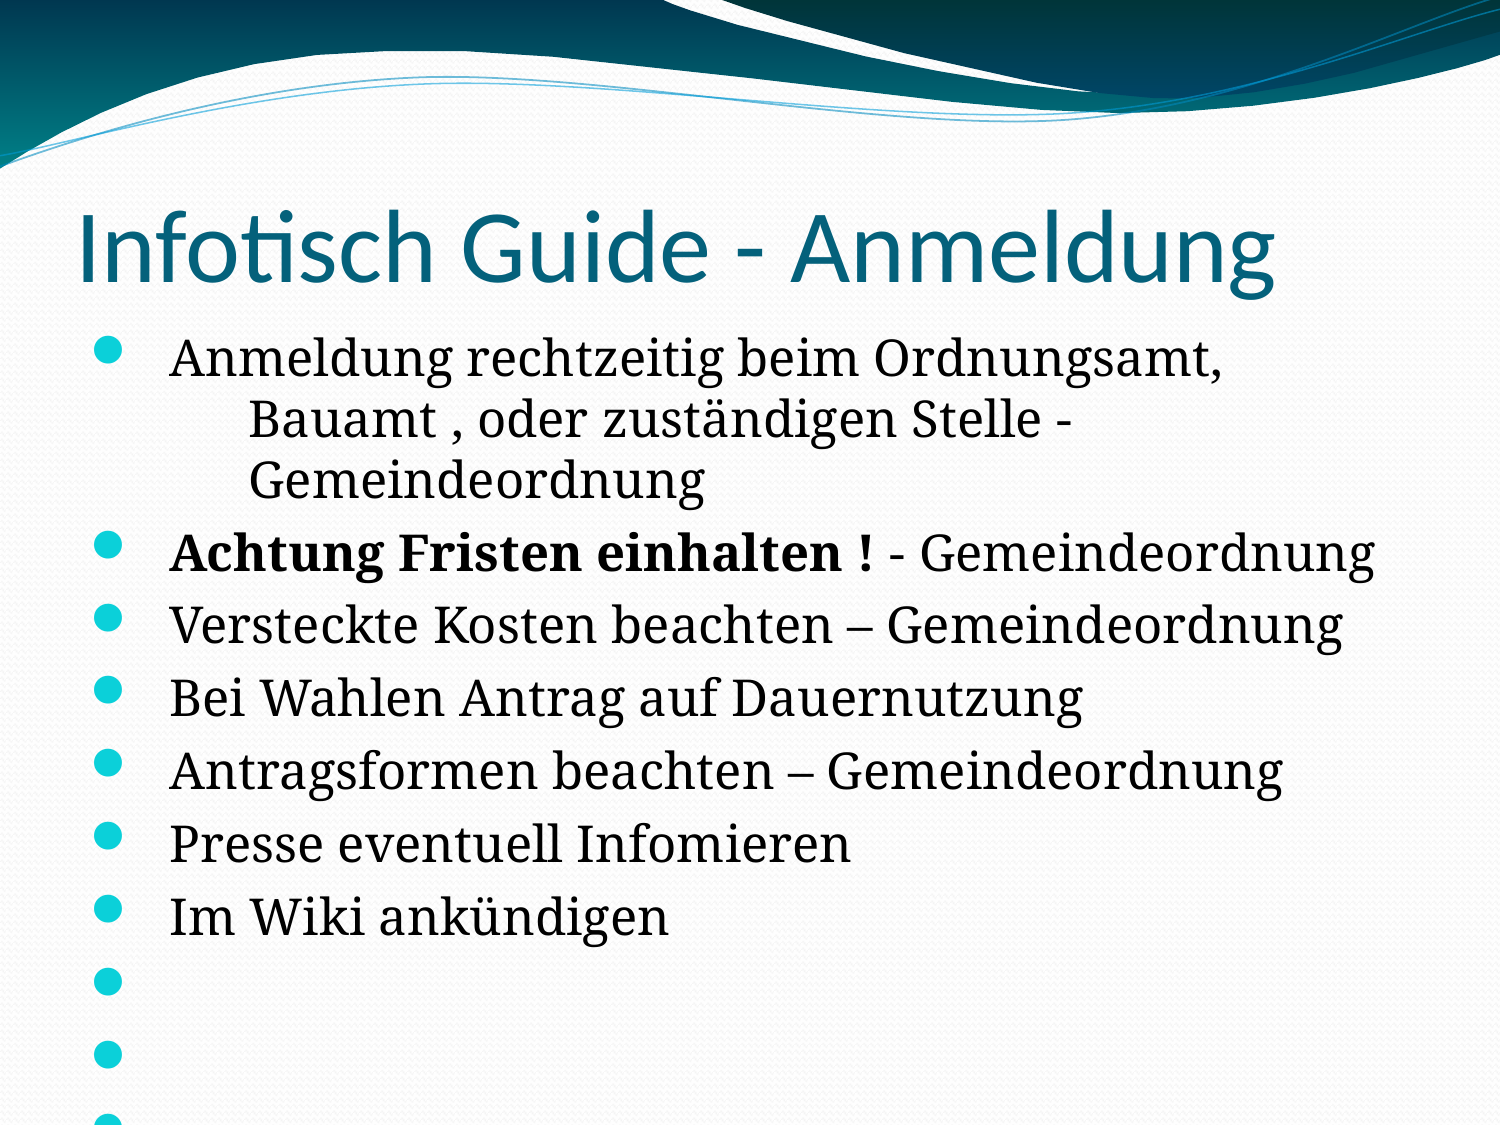

# Infotisch Guide - Anmeldung
Anmeldung rechtzeitig beim Ordnungsamt, Bauamt , oder zuständigen Stelle - Gemeindeordnung
Achtung Fristen einhalten ! - Gemeindeordnung
Versteckte Kosten beachten – Gemeindeordnung
Bei Wahlen Antrag auf Dauernutzung
Antragsformen beachten – Gemeindeordnung
Presse eventuell Infomieren
Im Wiki ankündigen